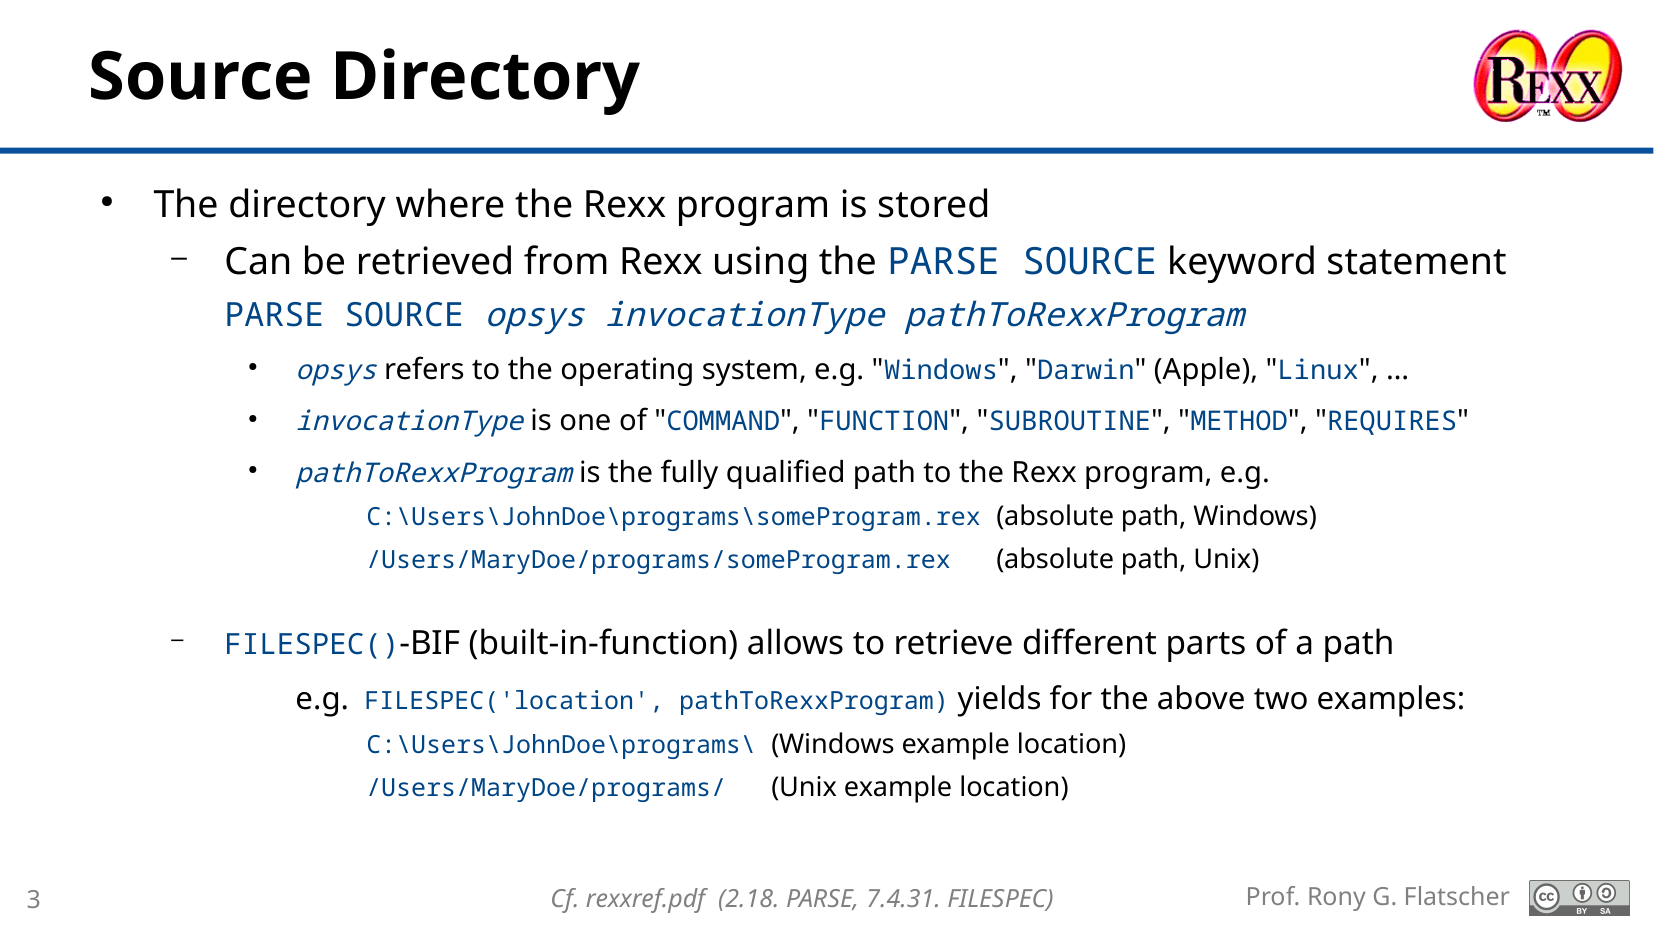

# Source Directory
The directory where the Rexx program is stored
Can be retrieved from Rexx using the PARSE SOURCE keyword statement
PARSE SOURCE opsys invocationType pathToRexxProgram
opsys refers to the operating system, e.g. "Windows", "Darwin" (Apple), "Linux", …
invocationType is one of "COMMAND", "FUNCTION", "SUBROUTINE", "METHOD", "REQUIRES"
pathToRexxProgram is the fully qualified path to the Rexx program, e.g.
C:\Users\JohnDoe\programs\someProgram.rex (absolute path, Windows)
/Users/MaryDoe/programs/someProgram.rex (absolute path, Unix)
FILESPEC()-BIF (built-in-function) allows to retrieve different parts of a path
e.g. FILESPEC('location', pathToRexxProgram) yields for the above two examples:
C:\Users\JohnDoe\programs\ (Windows example location)
/Users/MaryDoe/programs/ (Unix example location)
Cf. rexxref.pdf (2.18. PARSE, 7.4.31. FILESPEC)